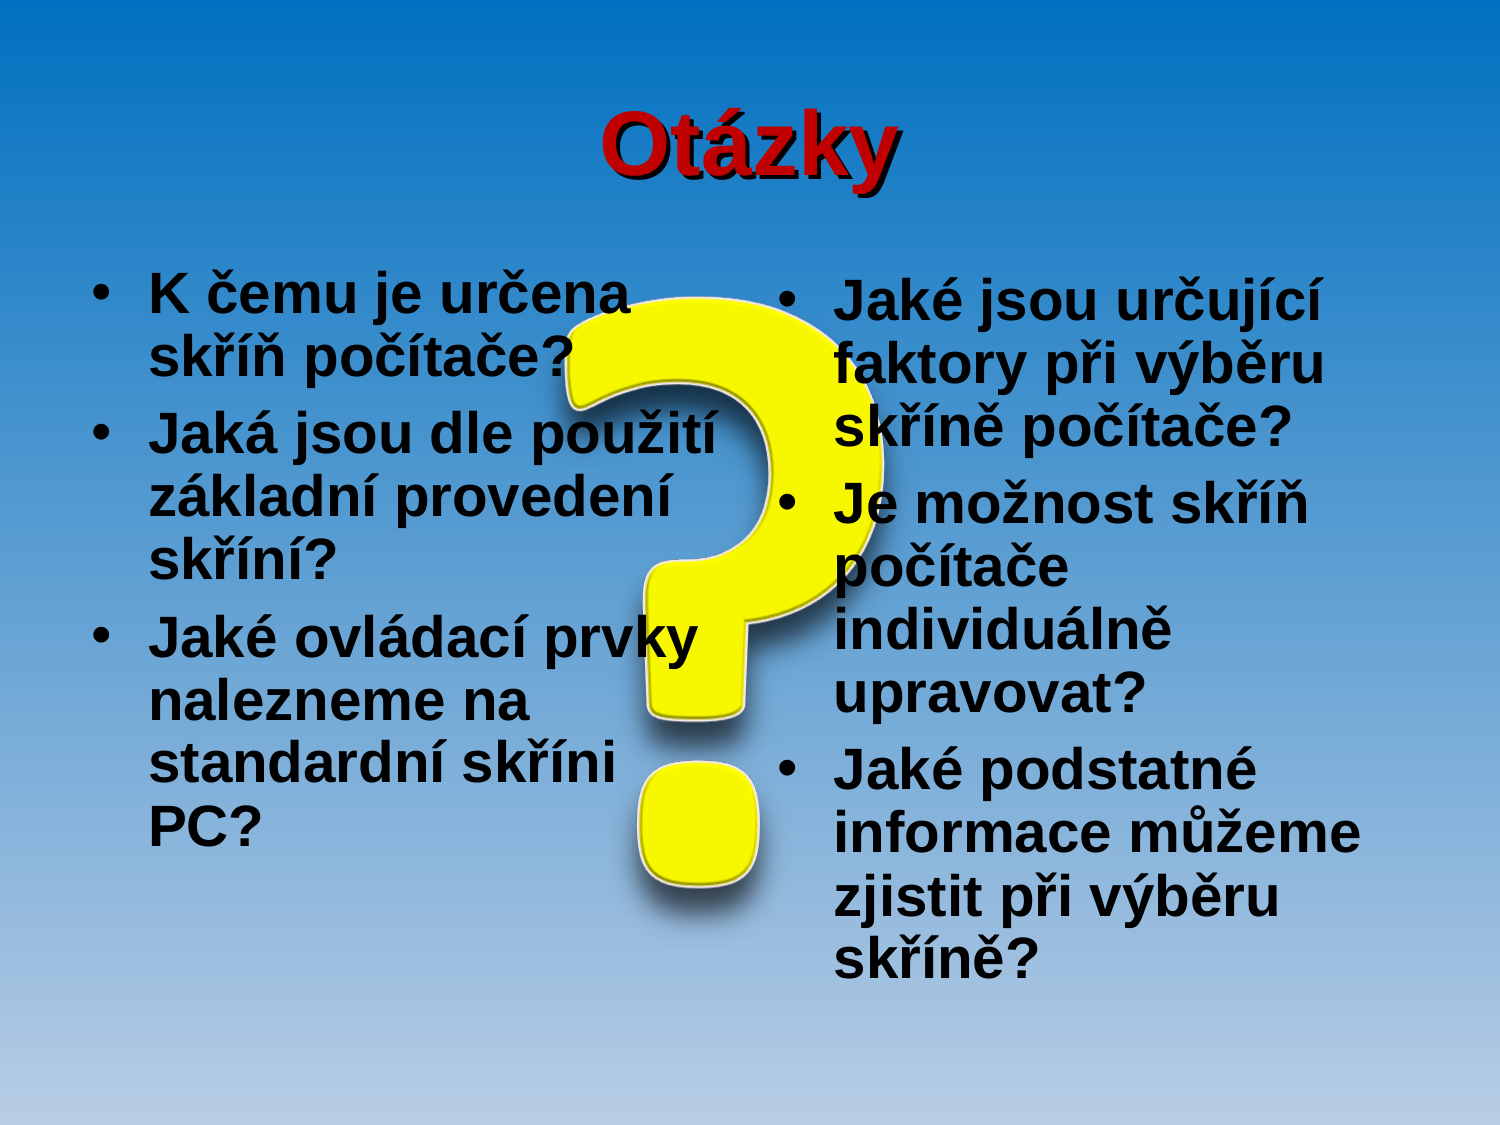

# Otázky
K čemu je určena skříň počítače?
Jaká jsou dle použití základní provedení skříní?
Jaké ovládací prvky nalezneme na standardní skříni PC?
Jaké jsou určující faktory při výběru skříně počítače?
Je možnost skříň počítače individuálně upravovat?
Jaké podstatné informace můžeme zjistit při výběru skříně?